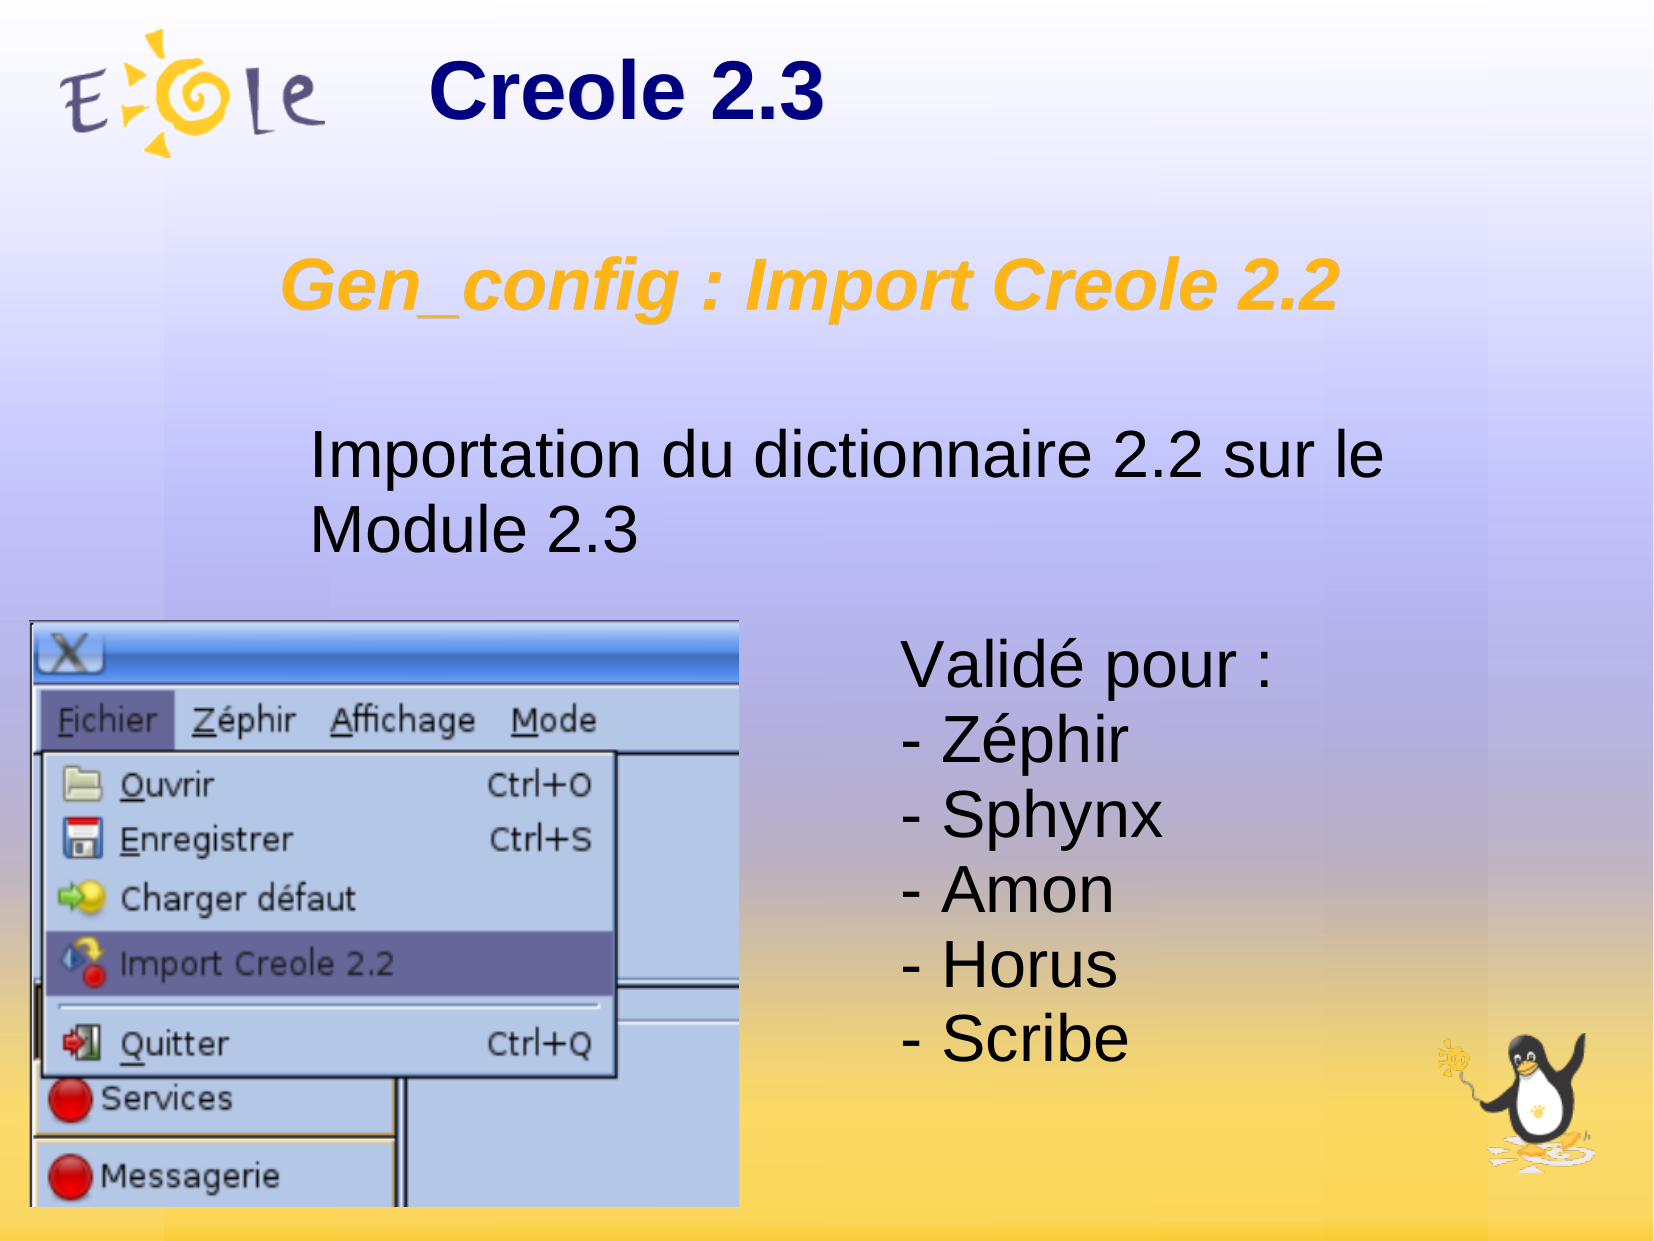

Creole 2.3
Gen_config : Import Creole 2.2
Importation du dictionnaire 2.2 sur le
Module 2.3
Validé pour :
- Zéphir
- Sphynx
- Amon
- Horus
- Scribe